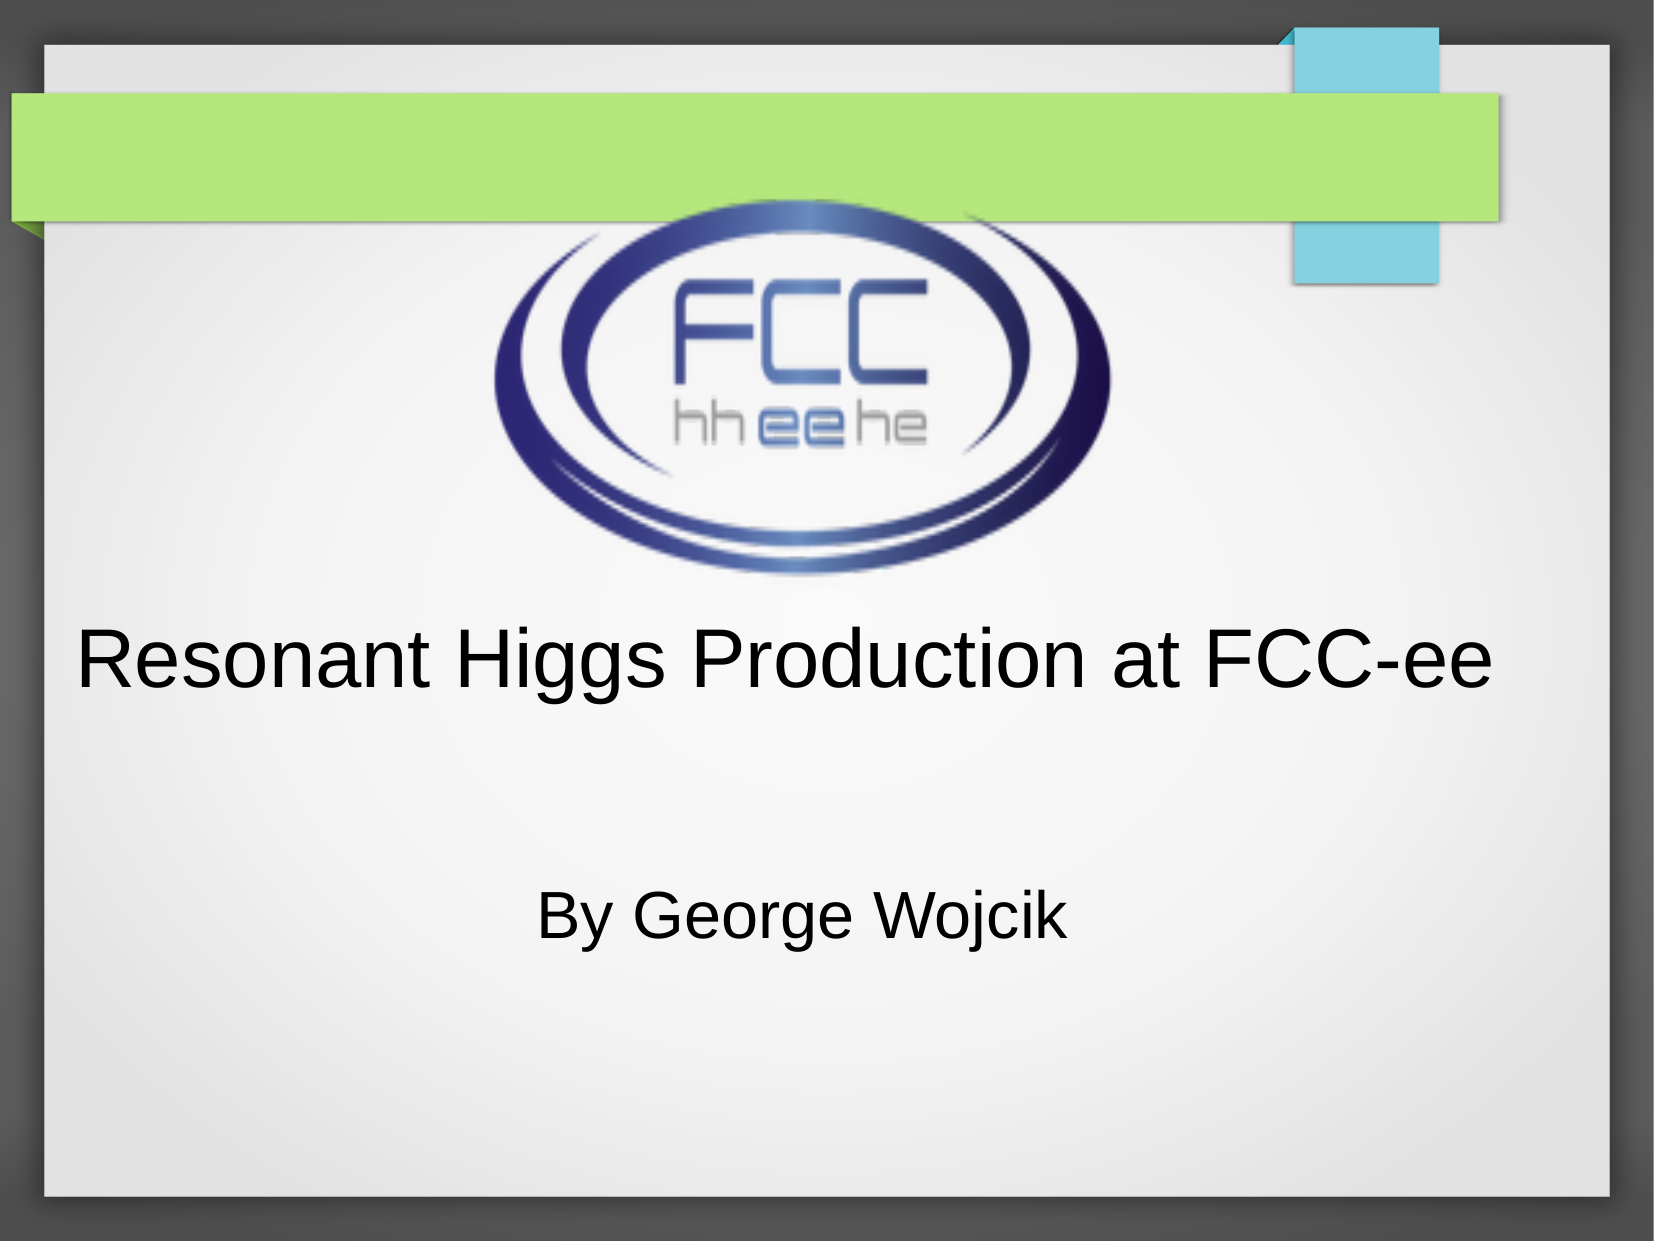

# Resonant Higgs Production at FCC-ee
By George Wojcik